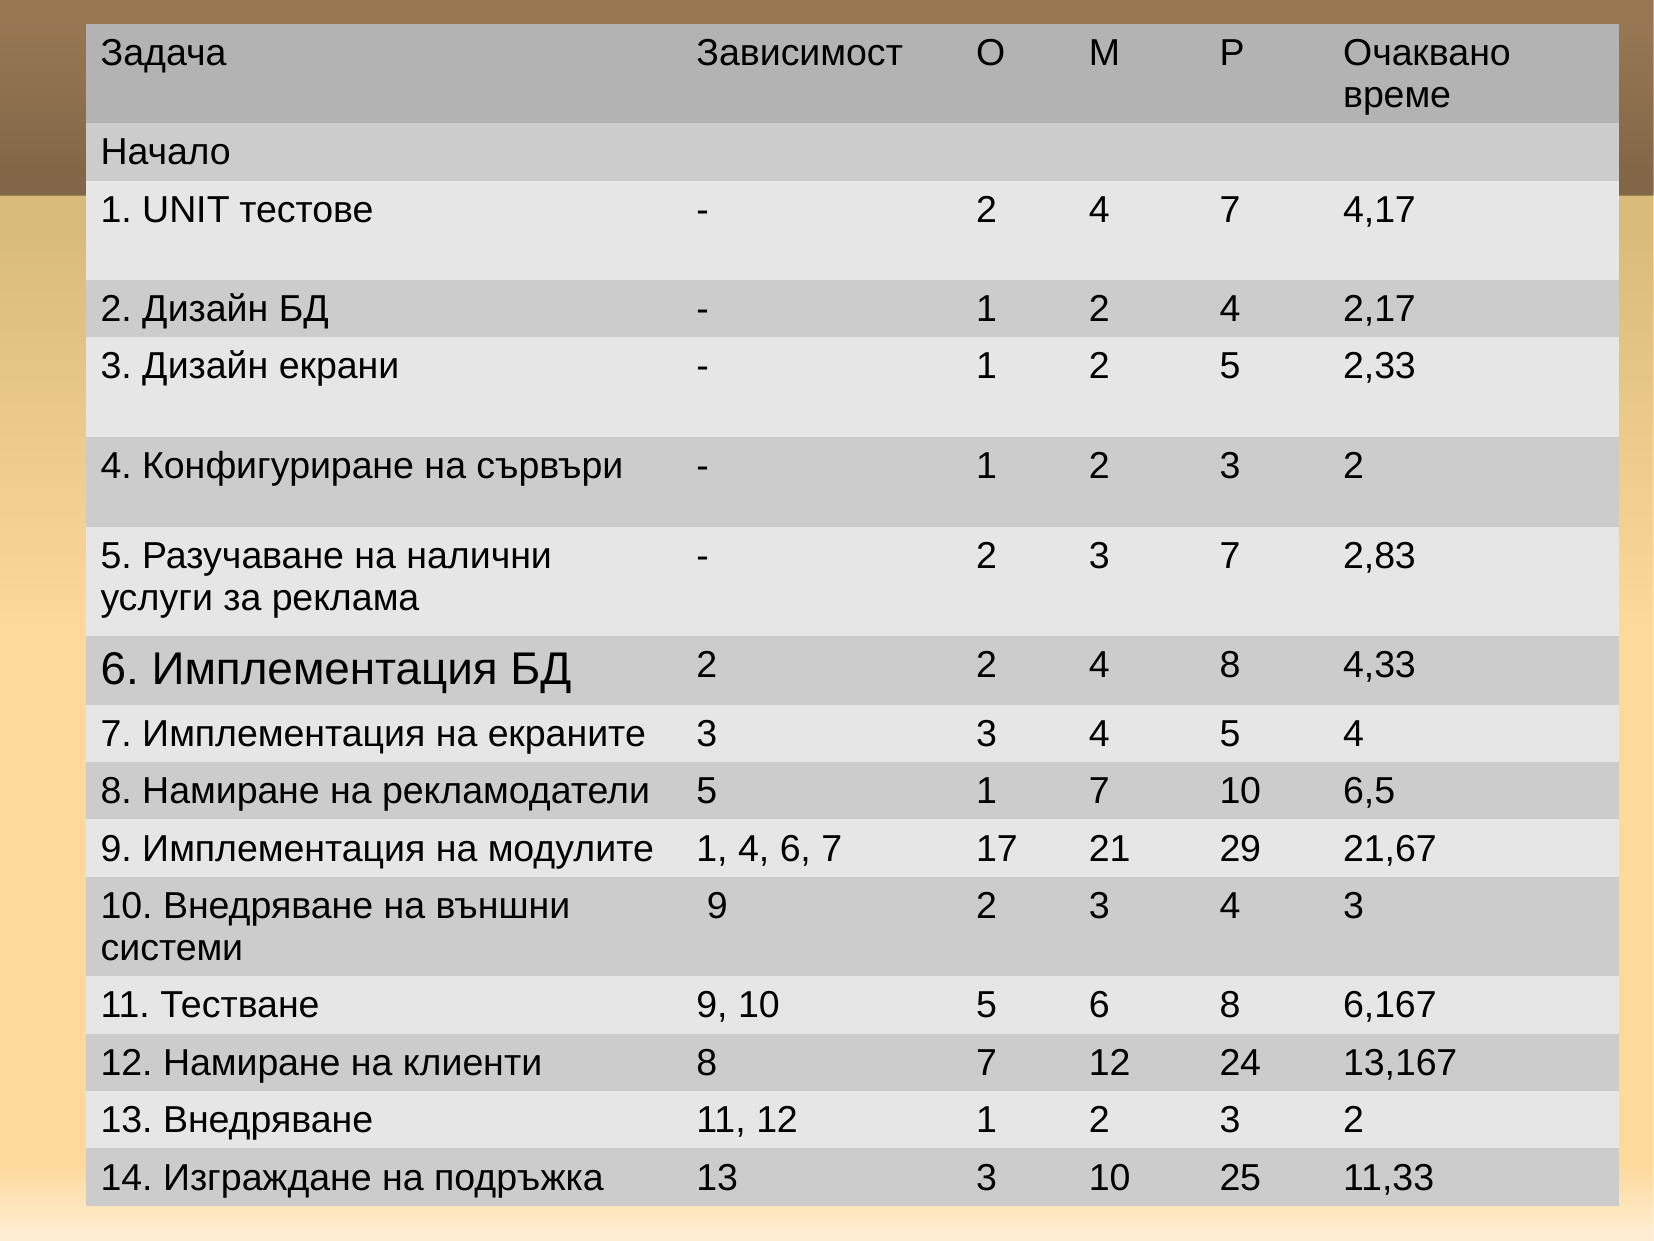

# Gantt Diagram
| Задача | Зависимост | O | M | P | Очаквано време |
| --- | --- | --- | --- | --- | --- |
| Начало | | | | | |
| 1. UNIT тестове | - | 2 | 4 | 7 | 4,17 |
| 2. Дизайн БД | - | 1 | 2 | 4 | 2,17 |
| 3. Дизайн екрани | - | 1 | 2 | 5 | 2,33 |
| 4. Конфигуриране на сървъри | - | 1 | 2 | 3 | 2 |
| 5. Разучаване на налични услуги за реклама | - | 2 | 3 | 7 | 2,83 |
| 6. Имплементация БД | 2 | 2 | 4 | 8 | 4,33 |
| 7. Имплементация на екраните | 3 | 3 | 4 | 5 | 4 |
| 8. Намиране на рекламодатели | 5 | 1 | 7 | 10 | 6,5 |
| 9. Имплементация на модулите | 1, 4, 6, 7 | 17 | 21 | 29 | 21,67 |
| 10. Внедряване на външни системи | 9 | 2 | 3 | 4 | 3 |
| 11. Тестване | 9, 10 | 5 | 6 | 8 | 6,167 |
| 12. Намиране на клиенти | 8 | 7 | 12 | 24 | 13,167 |
| 13. Внедряване | 11, 12 | 1 | 2 | 3 | 2 |
| 14. Изграждане на подръжка | 13 | 3 | 10 | 25 | 11,33 |